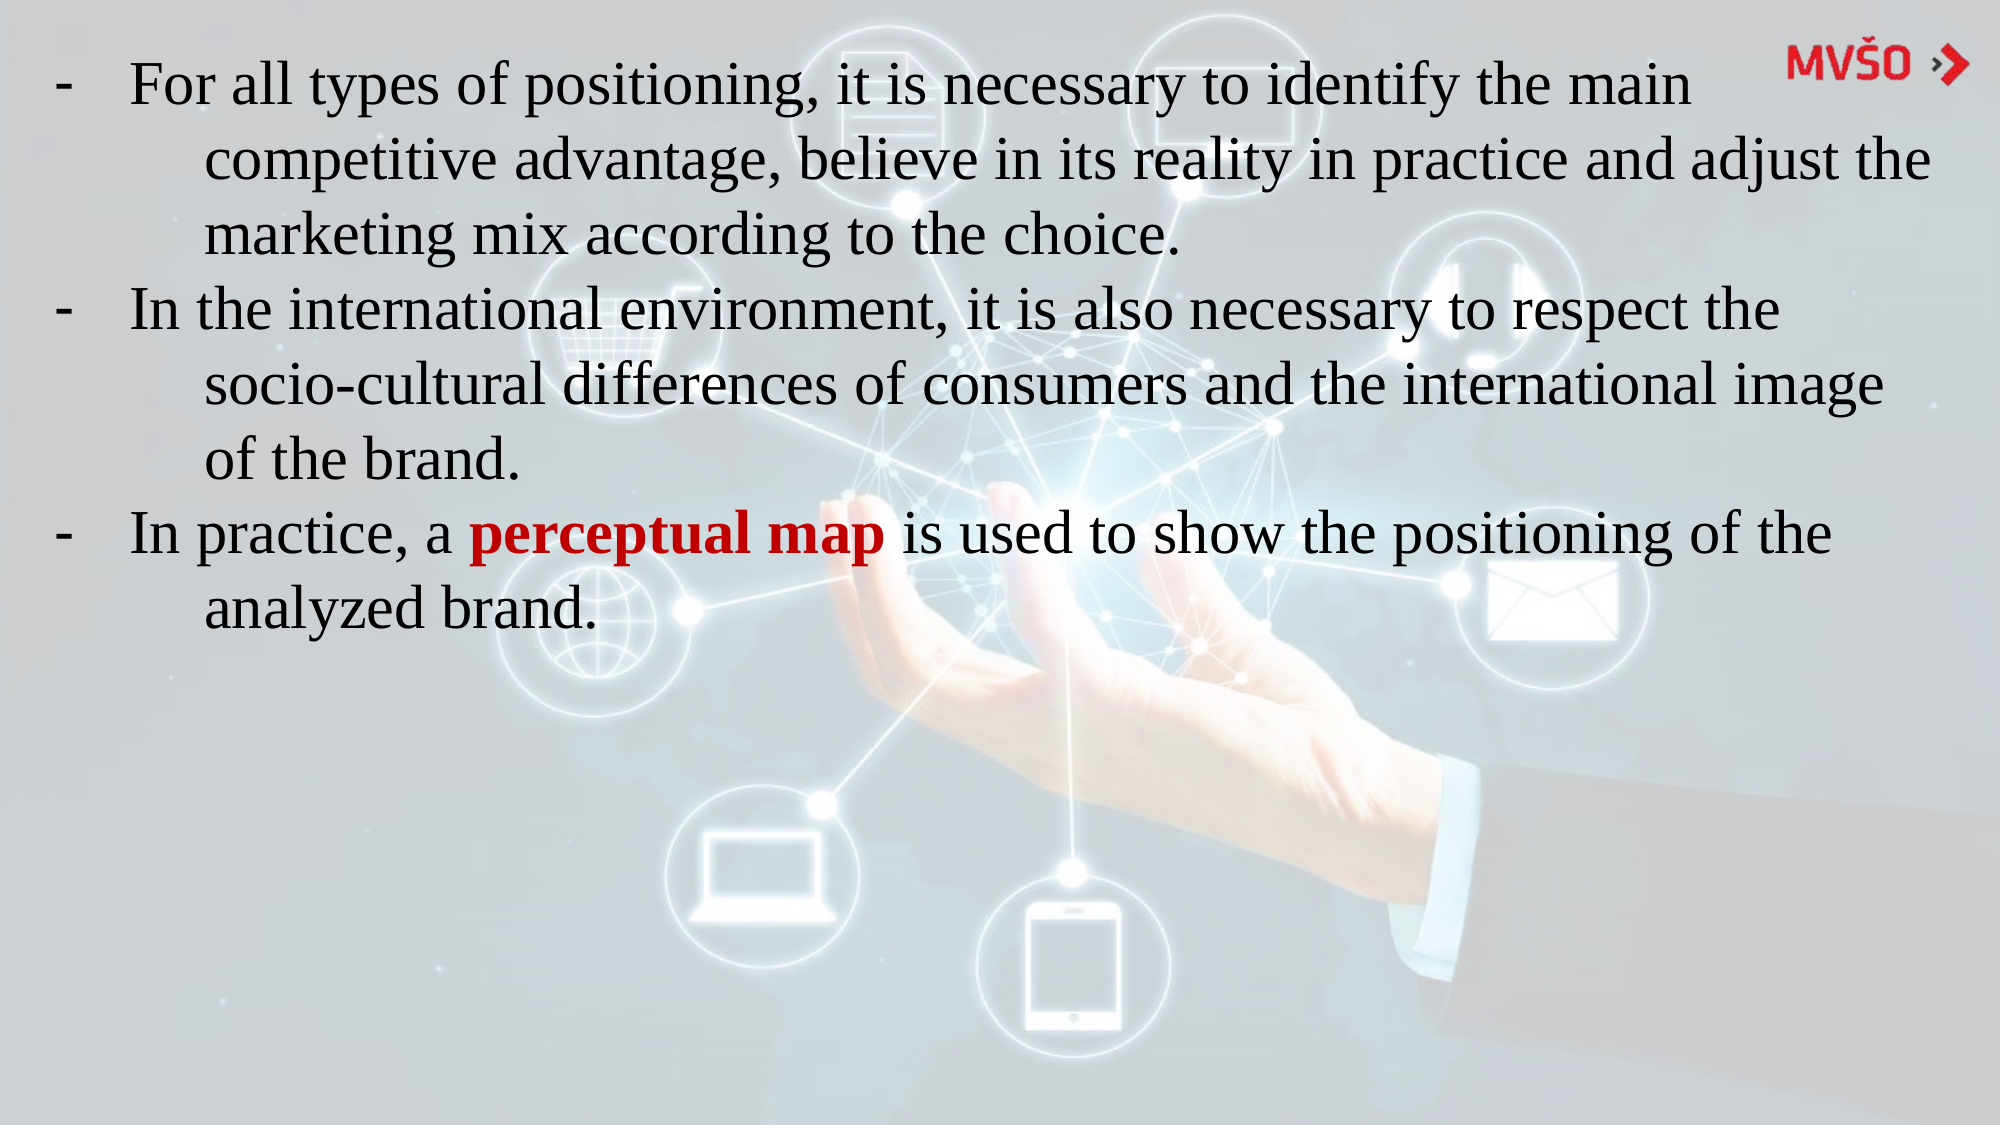

For all types of positioning, it is necessary to identify the main competitive advantage, believe in its reality in practice and adjust the marketing mix according to the choice.
In the international environment, it is also necessary to respect the socio-cultural differences of consumers and the international image of the brand.
In practice, a perceptual map is used to show the positioning of the analyzed brand.